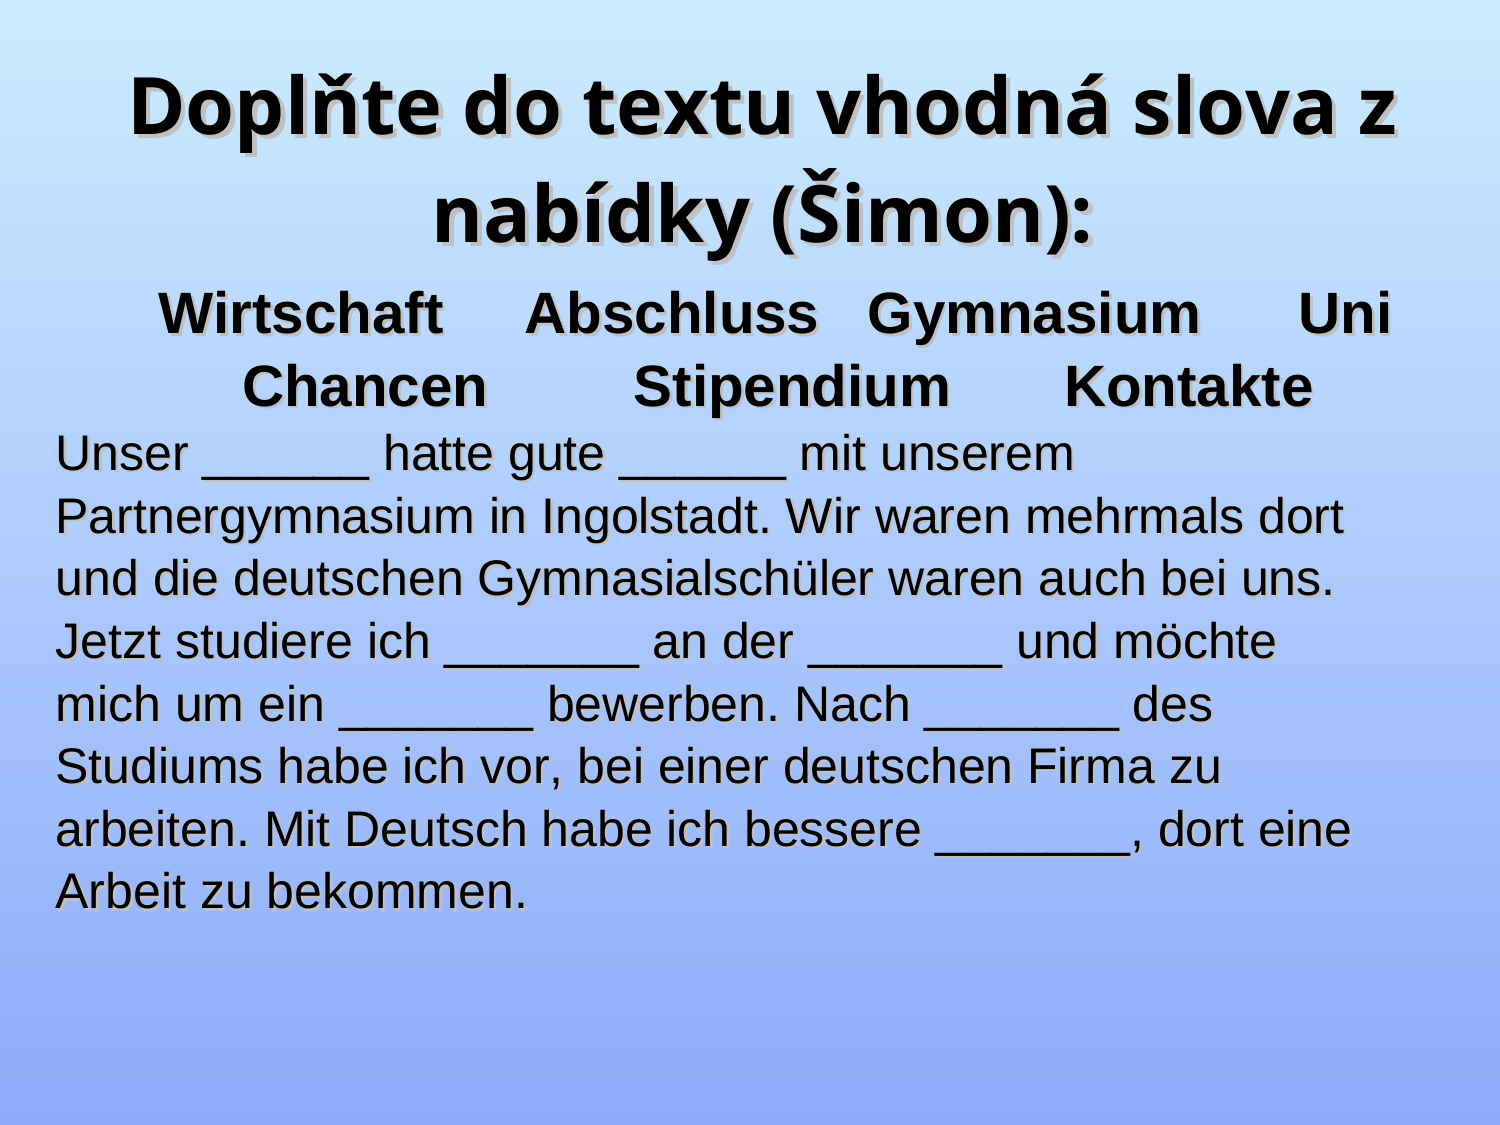

# Doplňte do textu vhodná slova z nabídky (Šimon):
 Wirtschaft Abschluss Gymnasium Uni
 Chancen Stipendium Kontakte
Unser ______ hatte gute ______ mit unserem
Partnergymnasium in Ingolstadt. Wir waren mehrmals dort
und die deutschen Gymnasialschüler waren auch bei uns.
Jetzt studiere ich _______ an der _______ und möchte
mich um ein _______ bewerben. Nach _______ des
Studiums habe ich vor, bei einer deutschen Firma zu
arbeiten. Mit Deutsch habe ich bessere _______, dort eine
Arbeit zu bekommen.